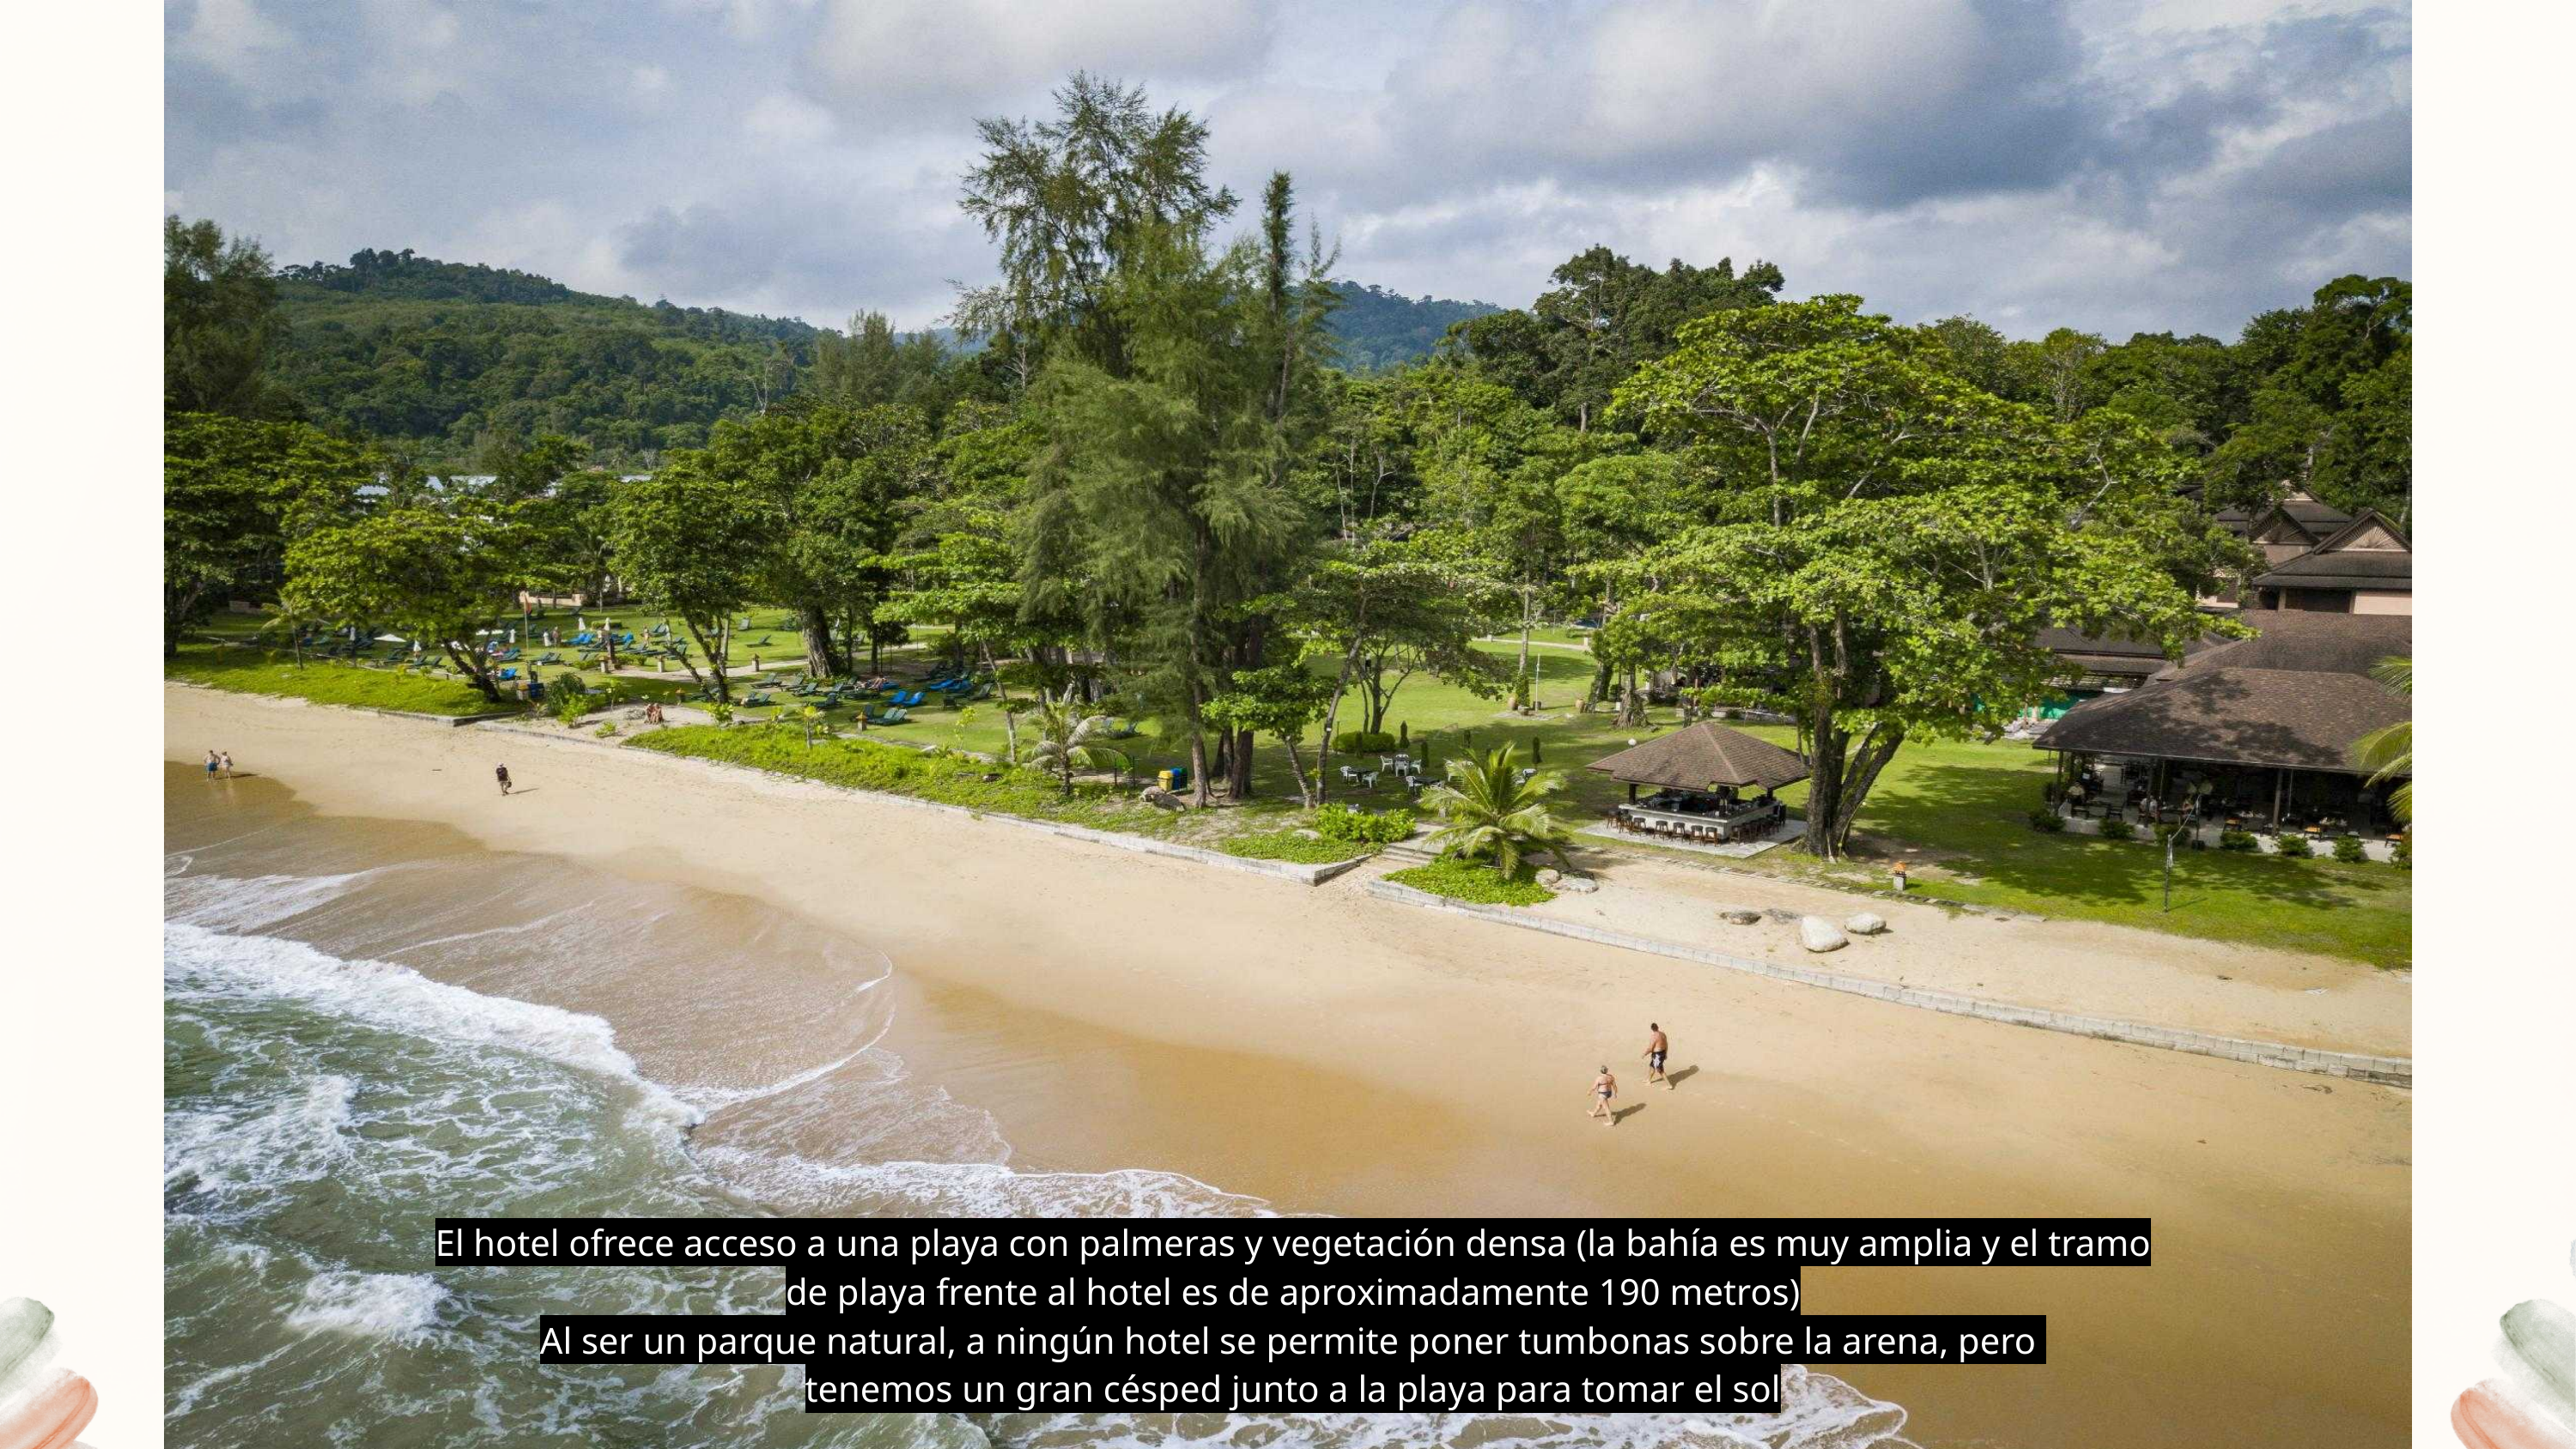

El hotel ofrece acceso a una playa con palmeras y vegetación densa (la bahía es muy amplia y el tramo de playa frente al hotel es de aproximadamente 190 metros)
Al ser un parque natural, a ningún hotel se permite poner tumbonas sobre la arena, pero
tenemos un gran césped junto a la playa para tomar el sol